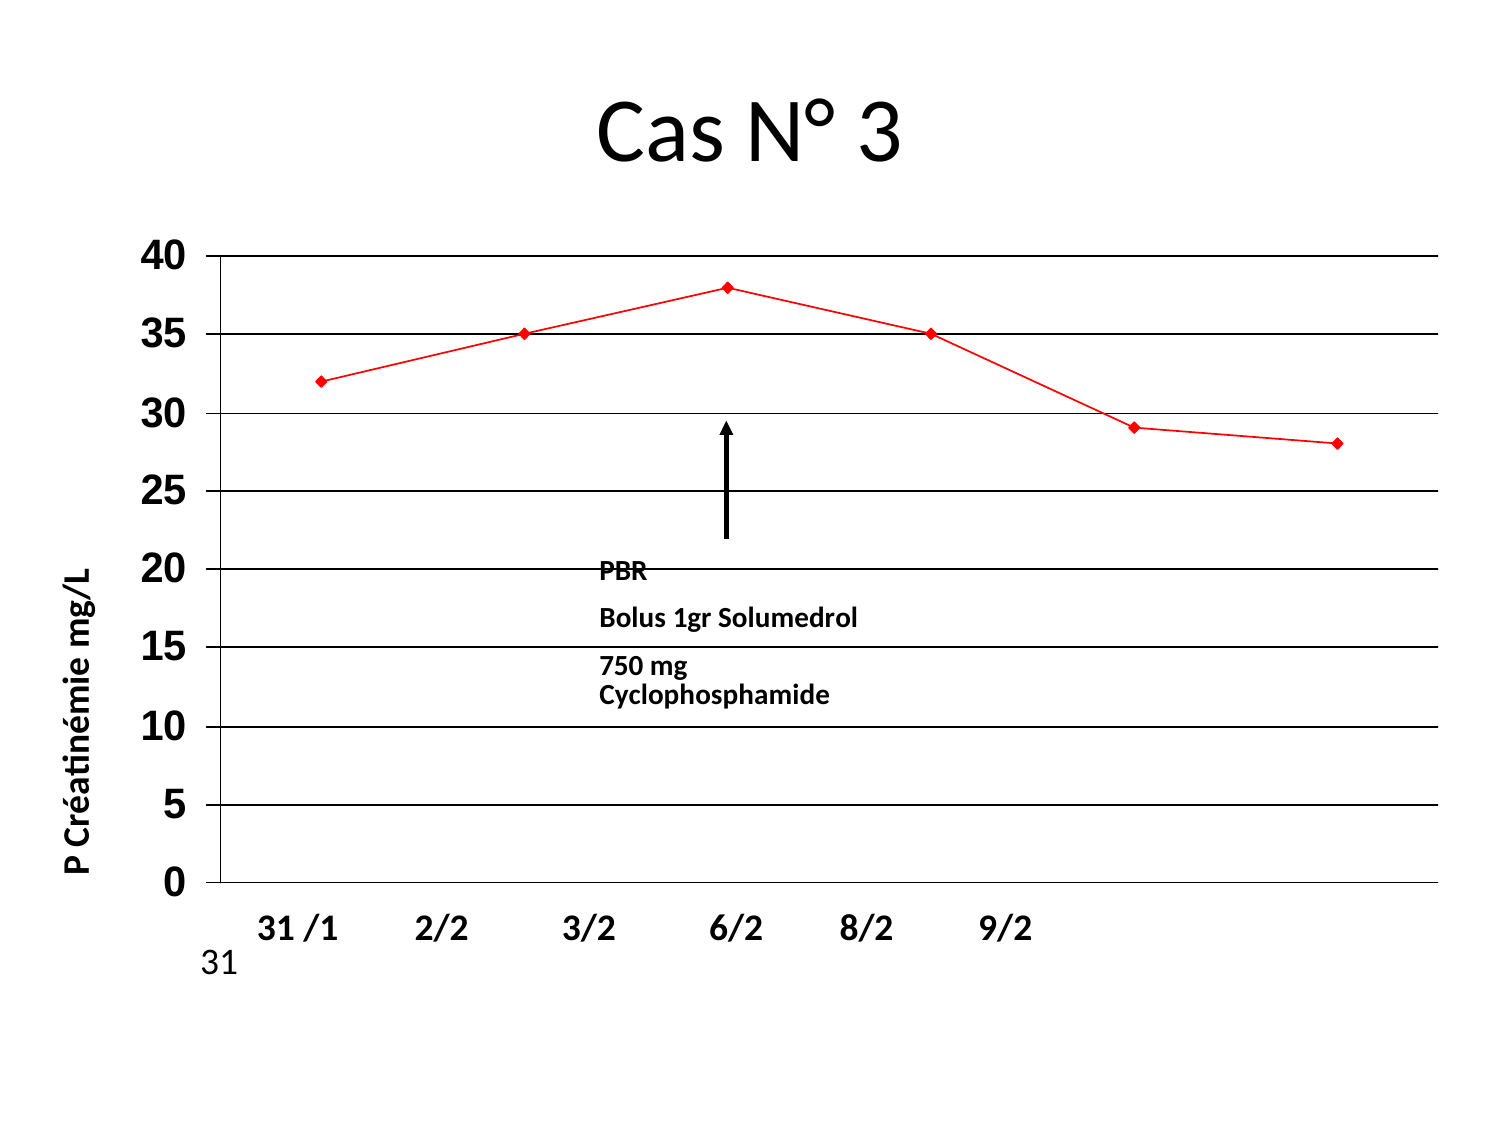

# Cas N° 3
P Créatinémie mg/L
PBR
Bolus 1gr Solumedrol
750 mg Cyclophosphamide
31 /1 2/2 3/2 6/2 8/2 9/2
31